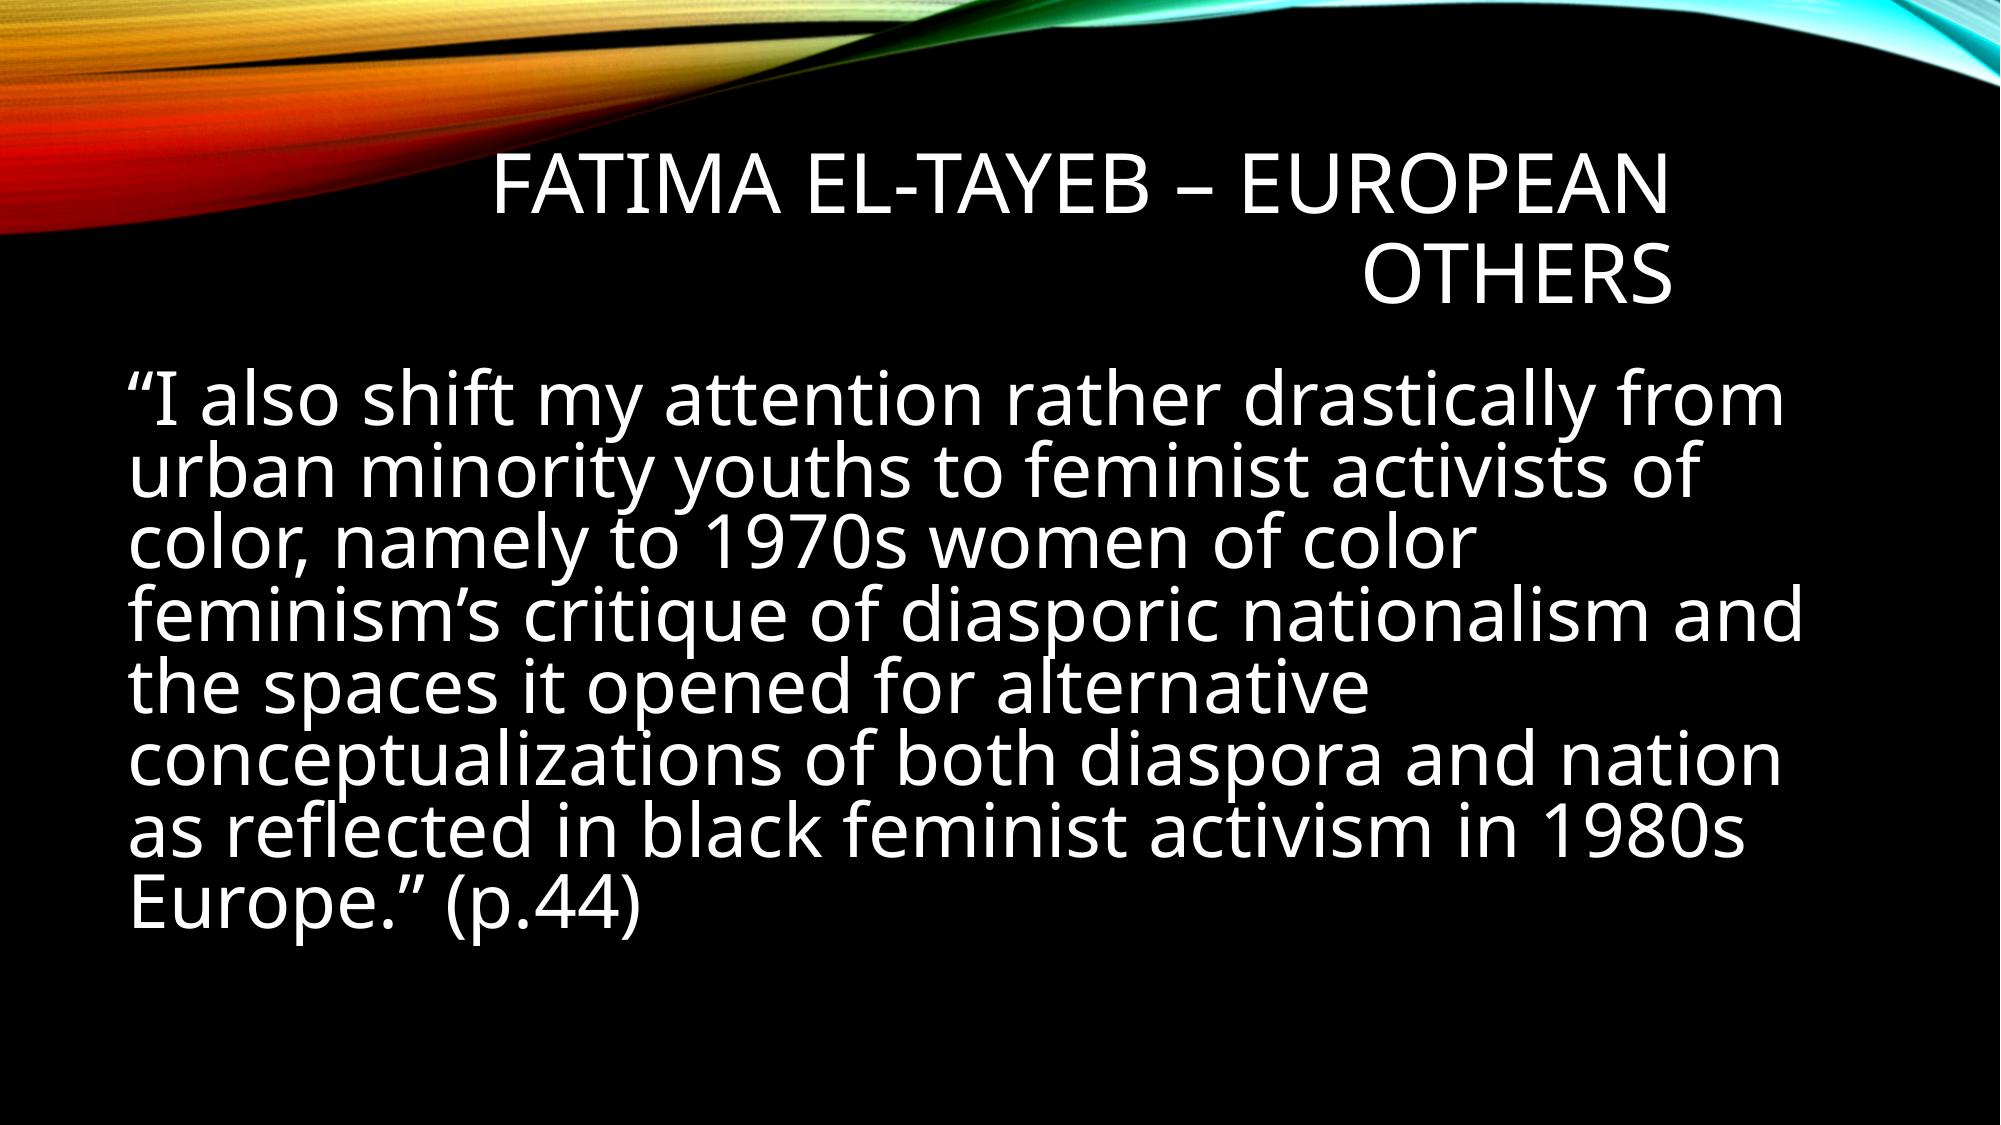

# Fatima El-Tayeb – EUROPEAN OTHERS
“I also shift my attention rather drastically from urban minority youths to feminist activists of color, namely to 1970s women of color feminism’s critique of diasporic nationalism and the spaces it opened for alternative conceptualizations of both diaspora and nation as reflected in black feminist activism in 1980s Europe.” (p.44)